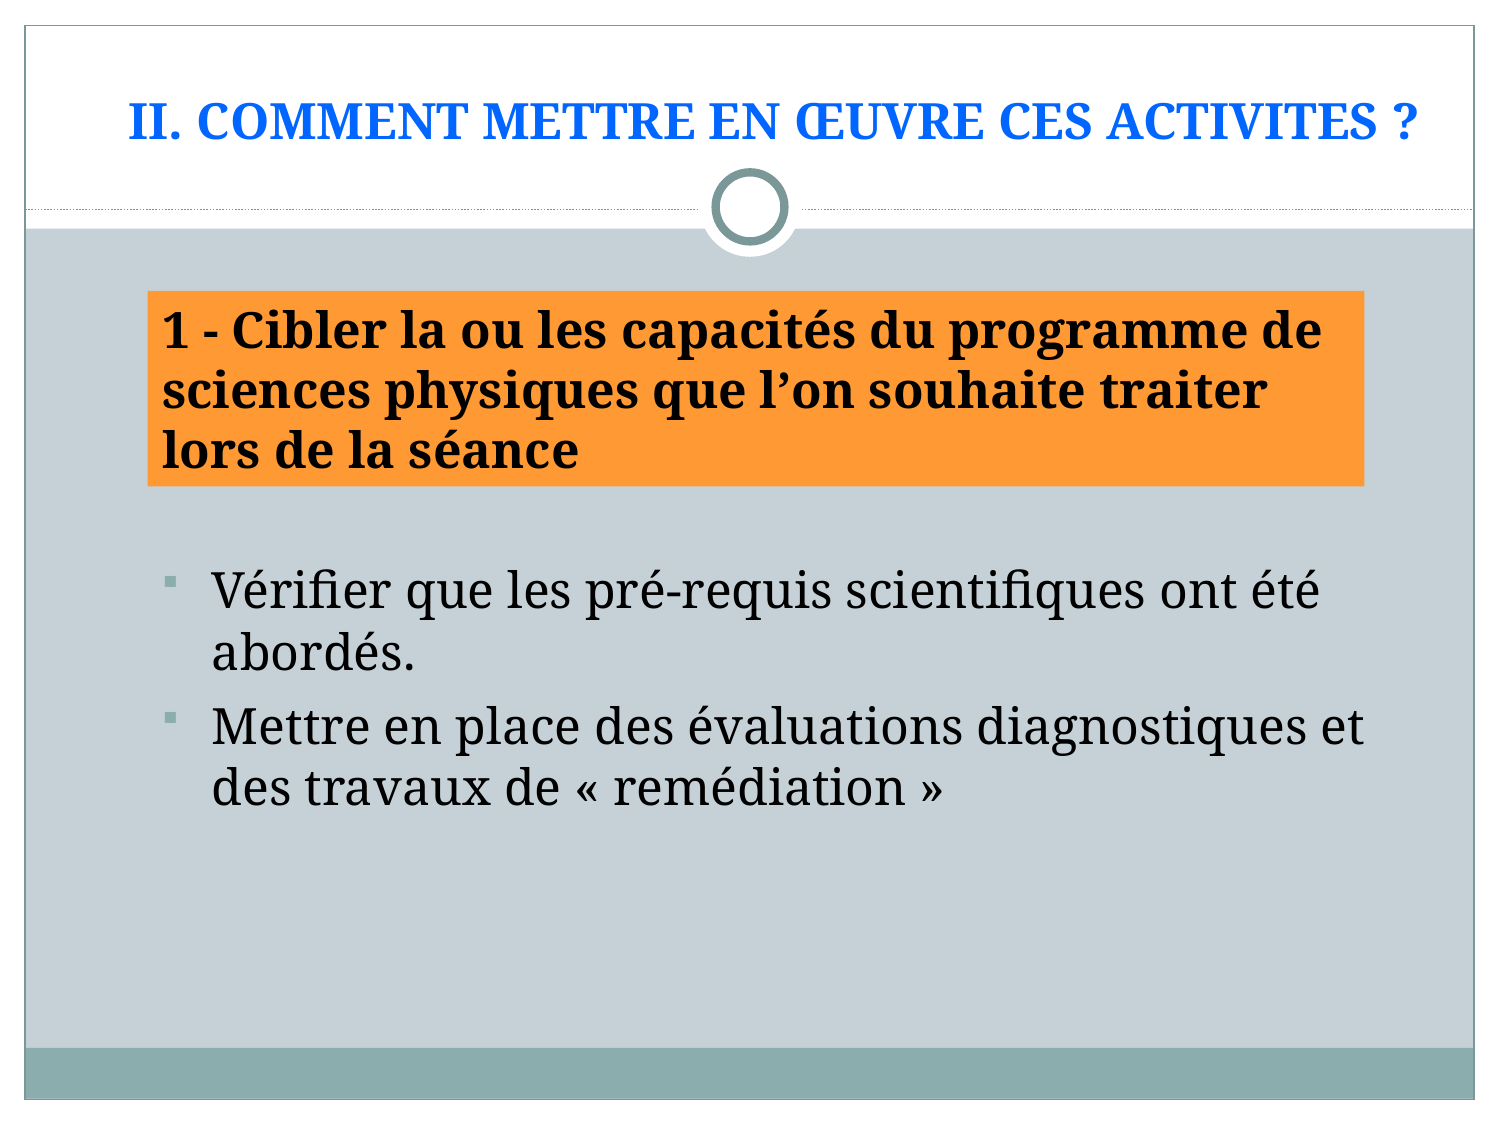

# II. COMMENT METTRE EN ŒUVRE CES ACTIVITES ?
Vérifier que les pré-requis scientifiques ont été abordés.
Mettre en place des évaluations diagnostiques et des travaux de « remédiation »
1 - Cibler la ou les capacités du programme de sciences physiques que l’on souhaite traiter lors de la séance